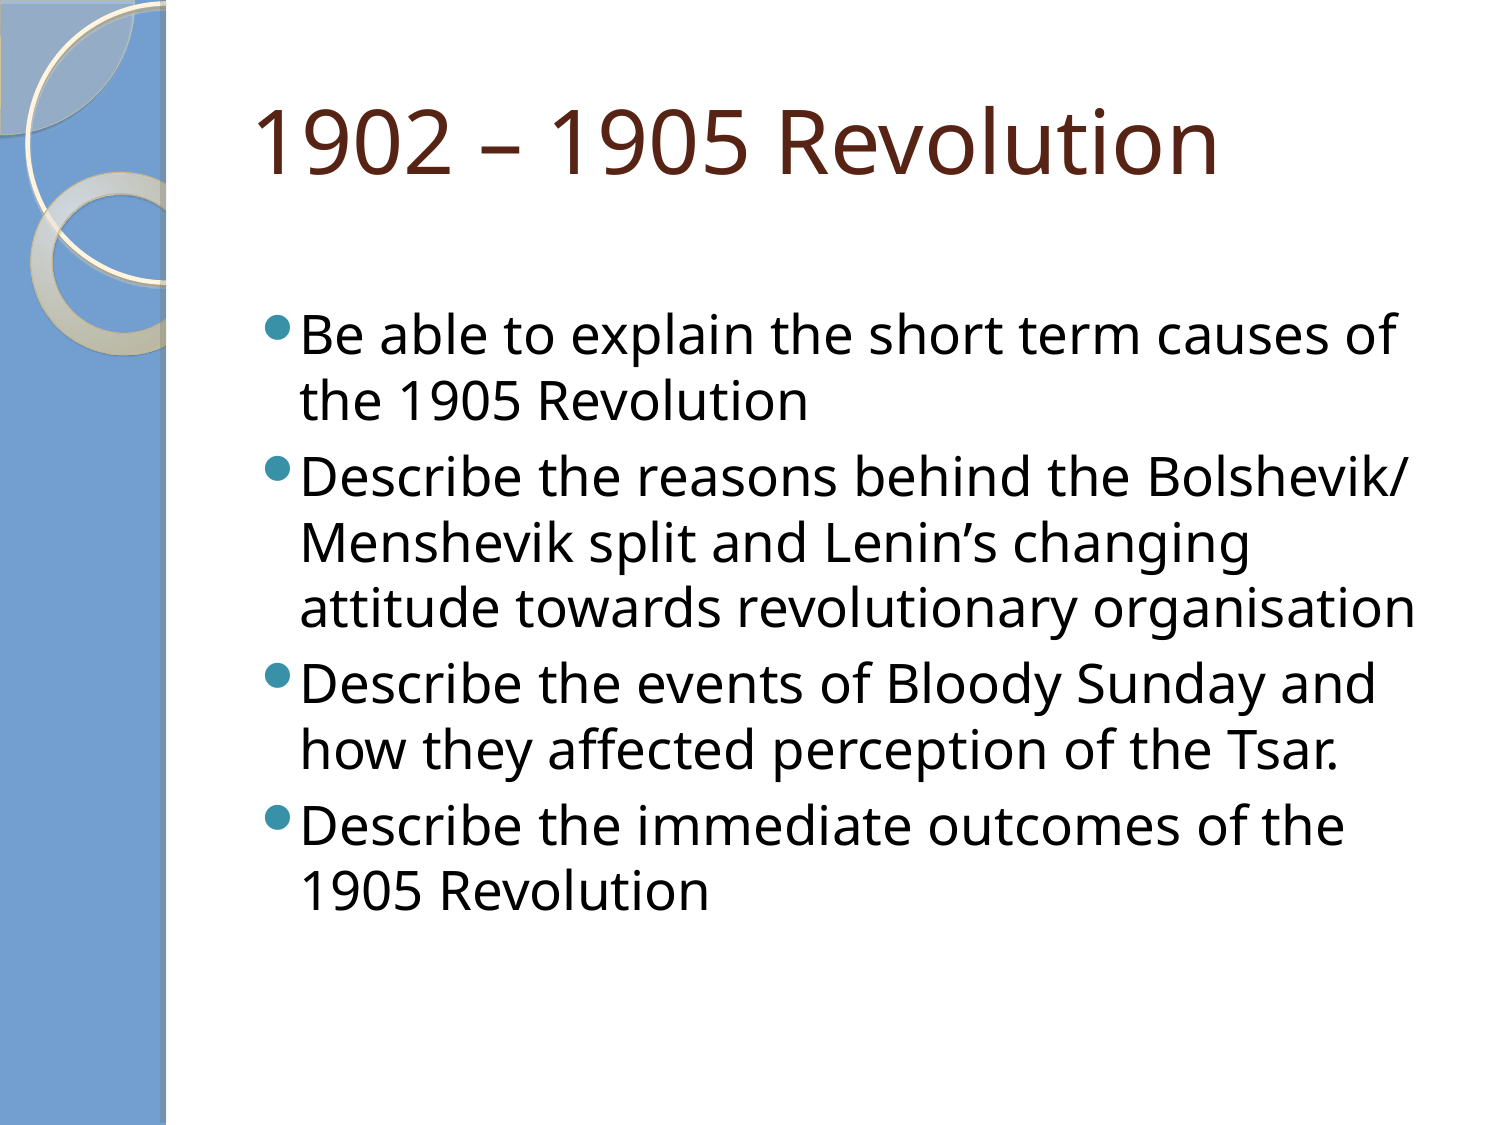

1902 – 1905 Revolution
# Be able to explain the short term causes of the 1905 Revolution
Describe the reasons behind the Bolshevik/ Menshevik split and Lenin’s changing attitude towards revolutionary organisation
Describe the events of Bloody Sunday and how they affected perception of the Tsar.
Describe the immediate outcomes of the 1905 Revolution